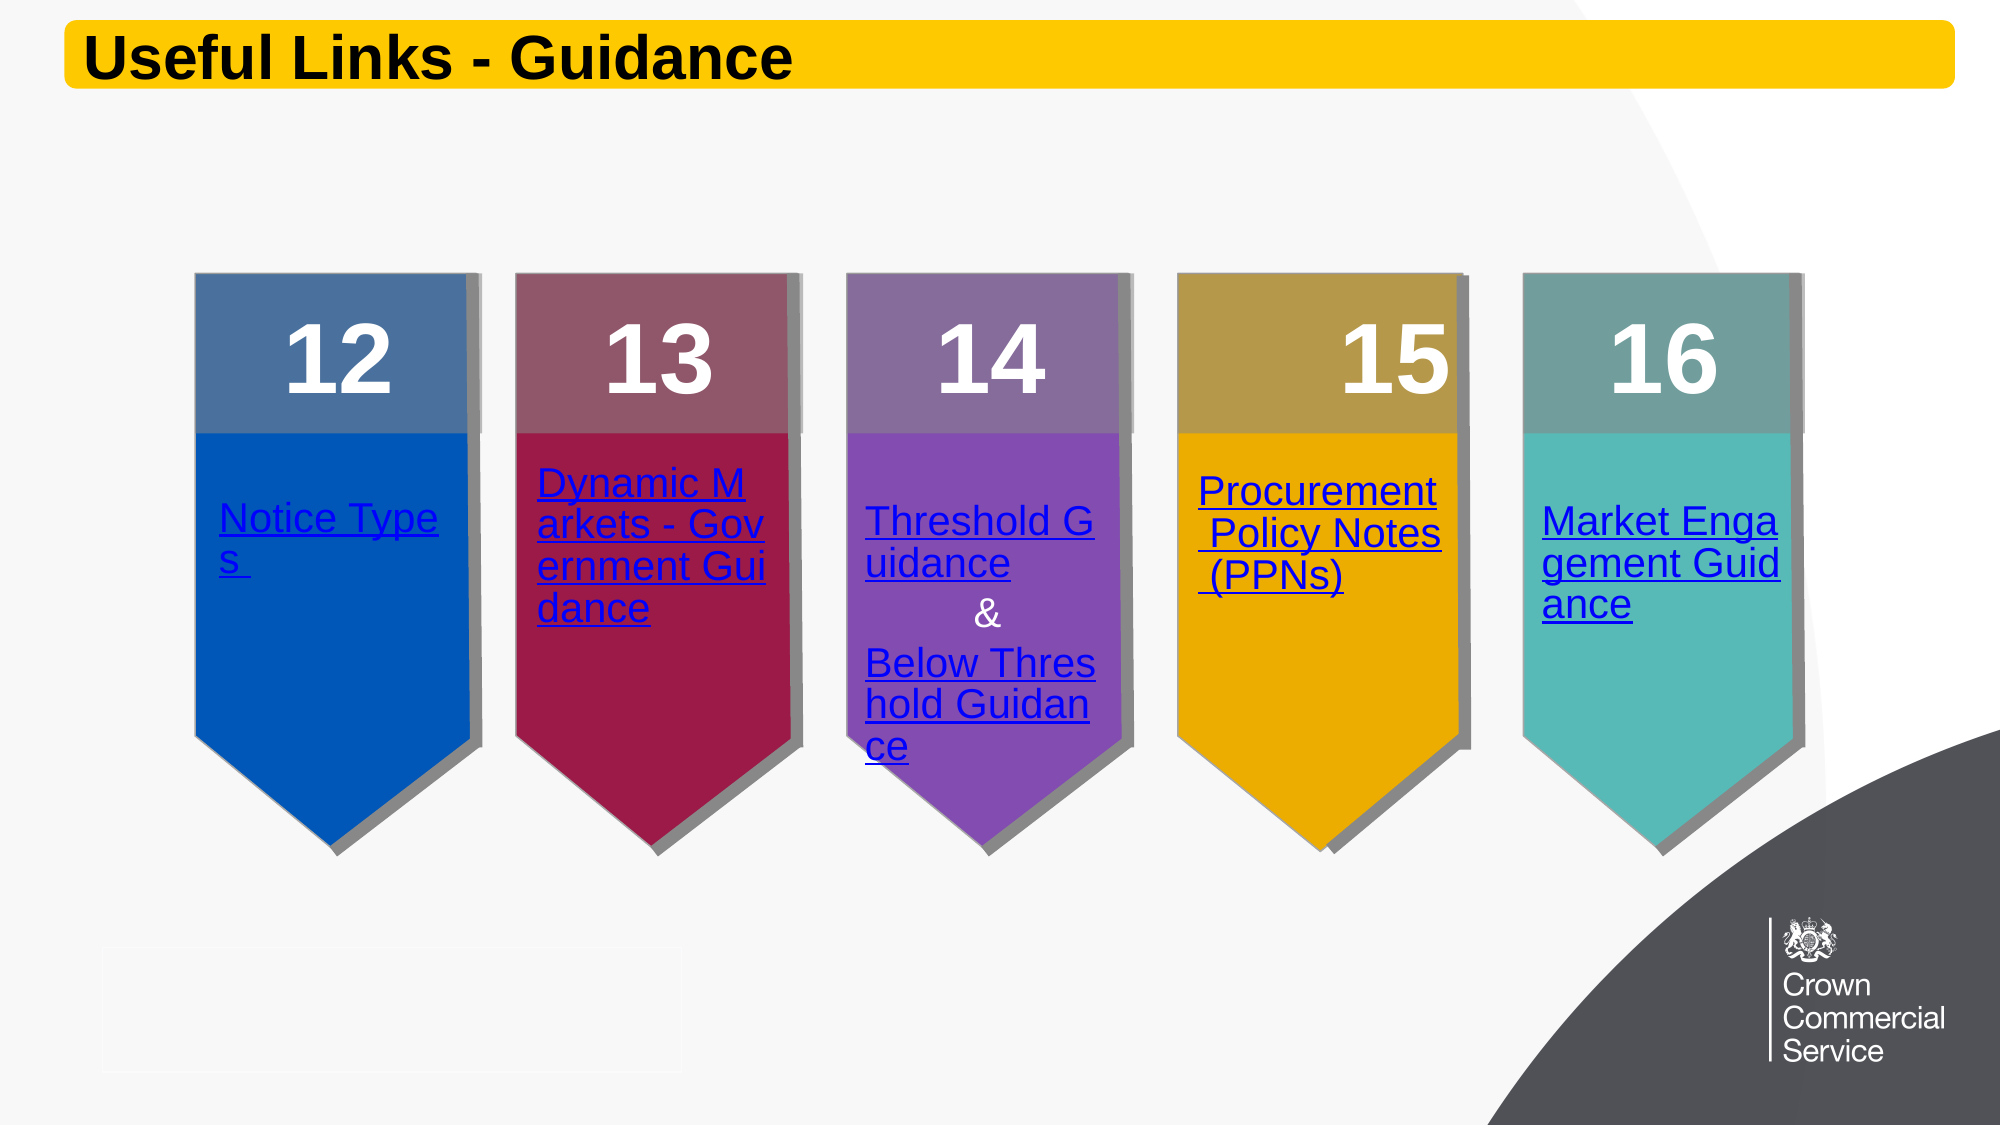

Useful Links - Guidance
12
13
14
15
16
Notice Types
Dynamic Markets - Government Guidance
Procurement Policy Notes (PPNs)
Threshold Guidance & Below Threshold Guidance
Market Engagement Guidance